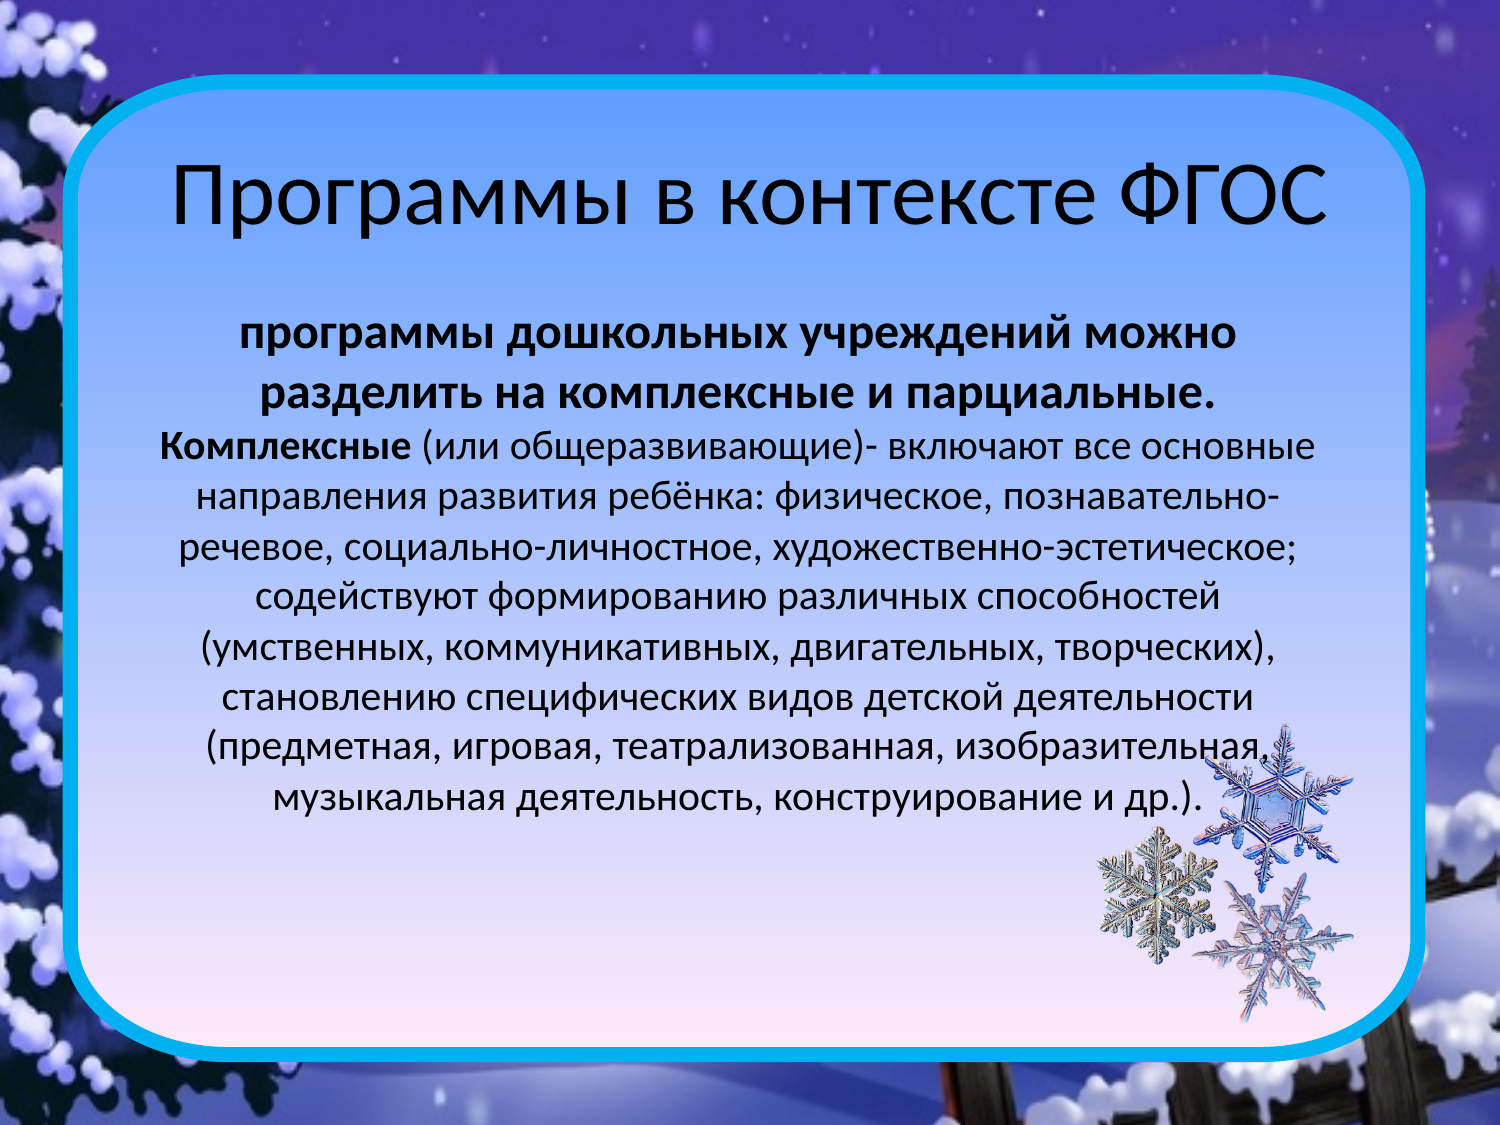

# Программы в контексте ФГОС
программы дошкольных учреждений можно разделить на комплексные и парциальные.
Комплексные (или общеразвивающие)- включают все основные направления развития ребёнка: физическое, познавательно-речевое, социально-личностное, художественно-эстетическое; содействуют формированию различных способностей (умственных, коммуникативных, двигательных, творческих), становлению специфических видов детской деятельности (предметная, игровая, театрализованная, изобразительная, музыкальная деятельность, конструирование и др.).